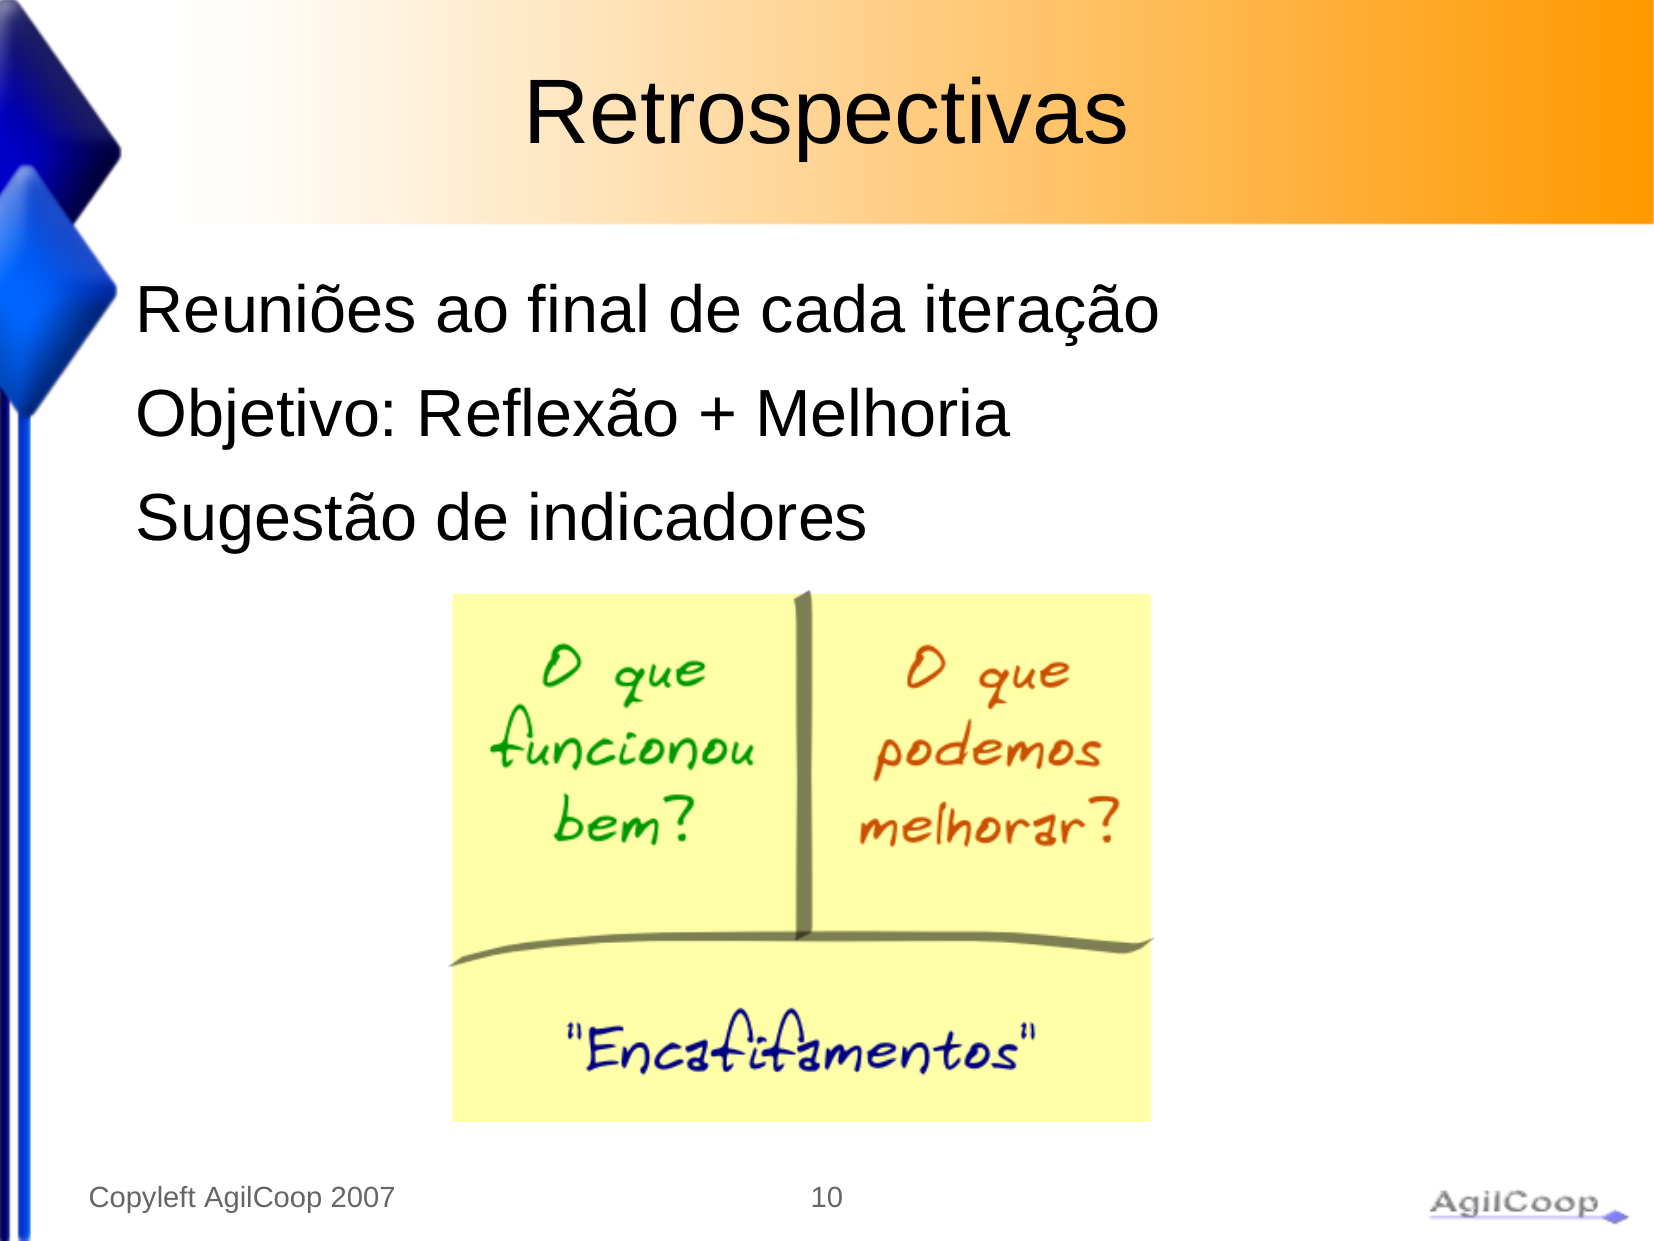

# Retrospectivas
Reuniões ao final de cada iteração
Objetivo: Reflexão + Melhoria
Sugestão de indicadores
Copyleft AgilCoop 2007
10